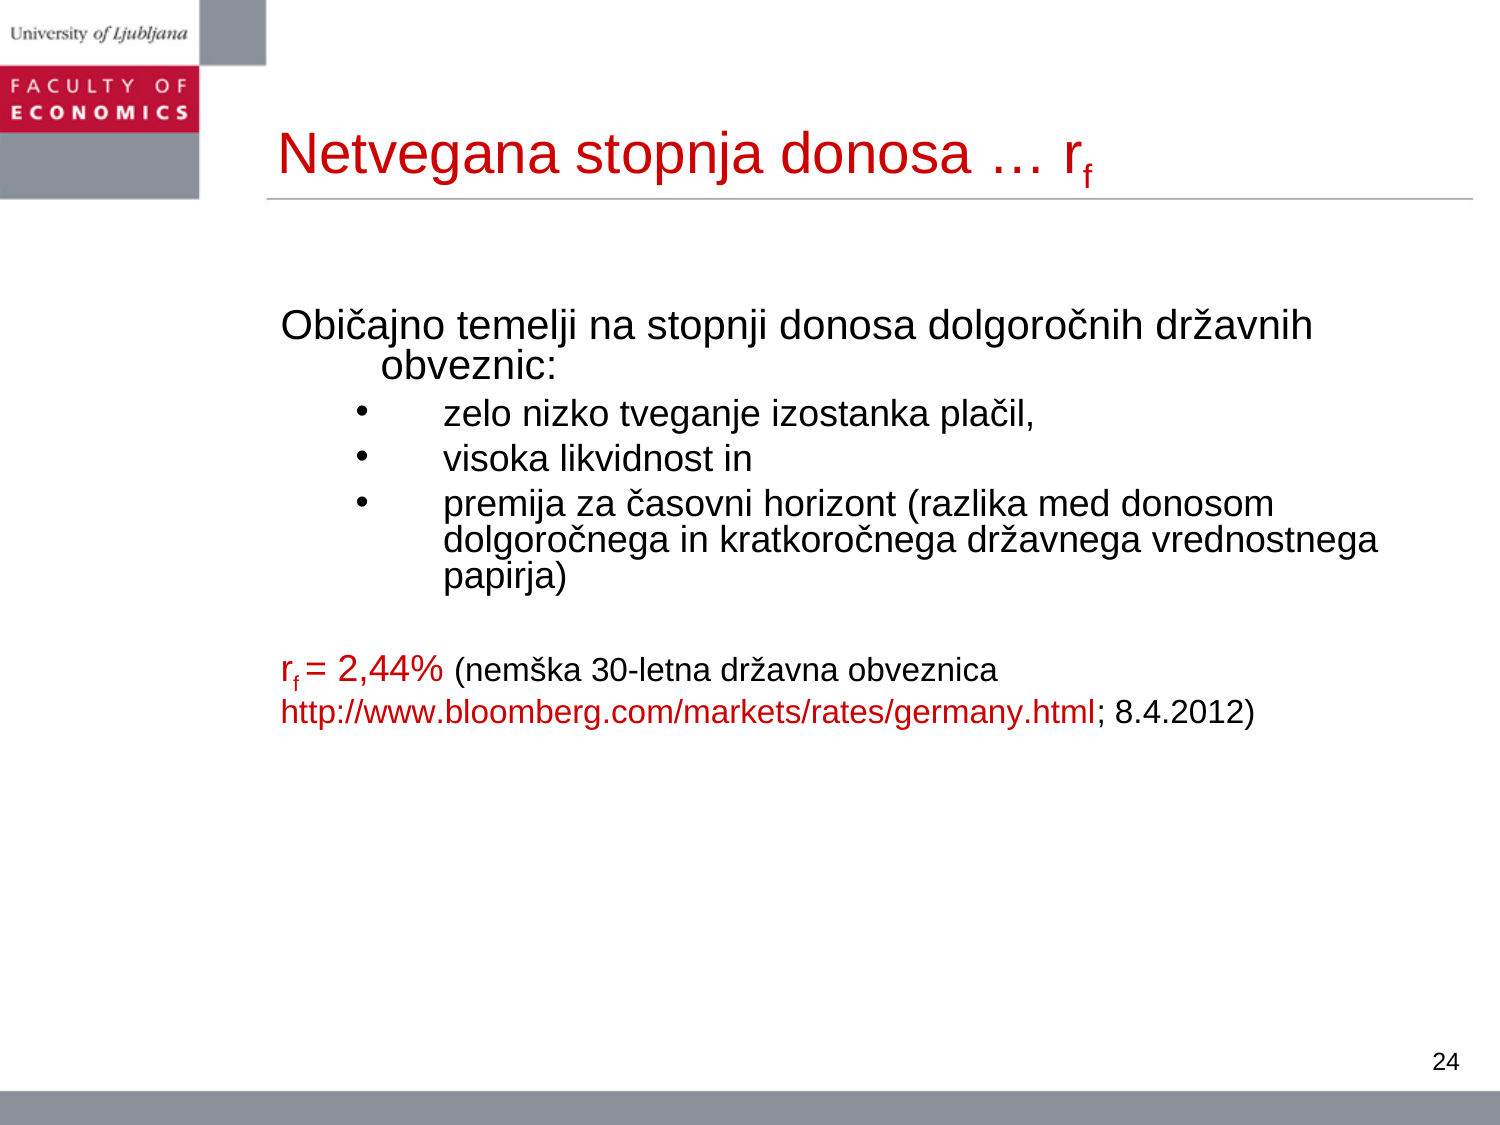

# Netvegana stopnja donosa … rf
Običajno temelji na stopnji donosa dolgoročnih državnih obveznic:
zelo nizko tveganje izostanka plačil,
visoka likvidnost in
premija za časovni horizont (razlika med donosom dolgoročnega in kratkoročnega državnega vrednostnega papirja)
rf = 2,44% (nemška 30-letna državna obveznica
http://www.bloomberg.com/markets/rates/germany.html; 8.4.2012)